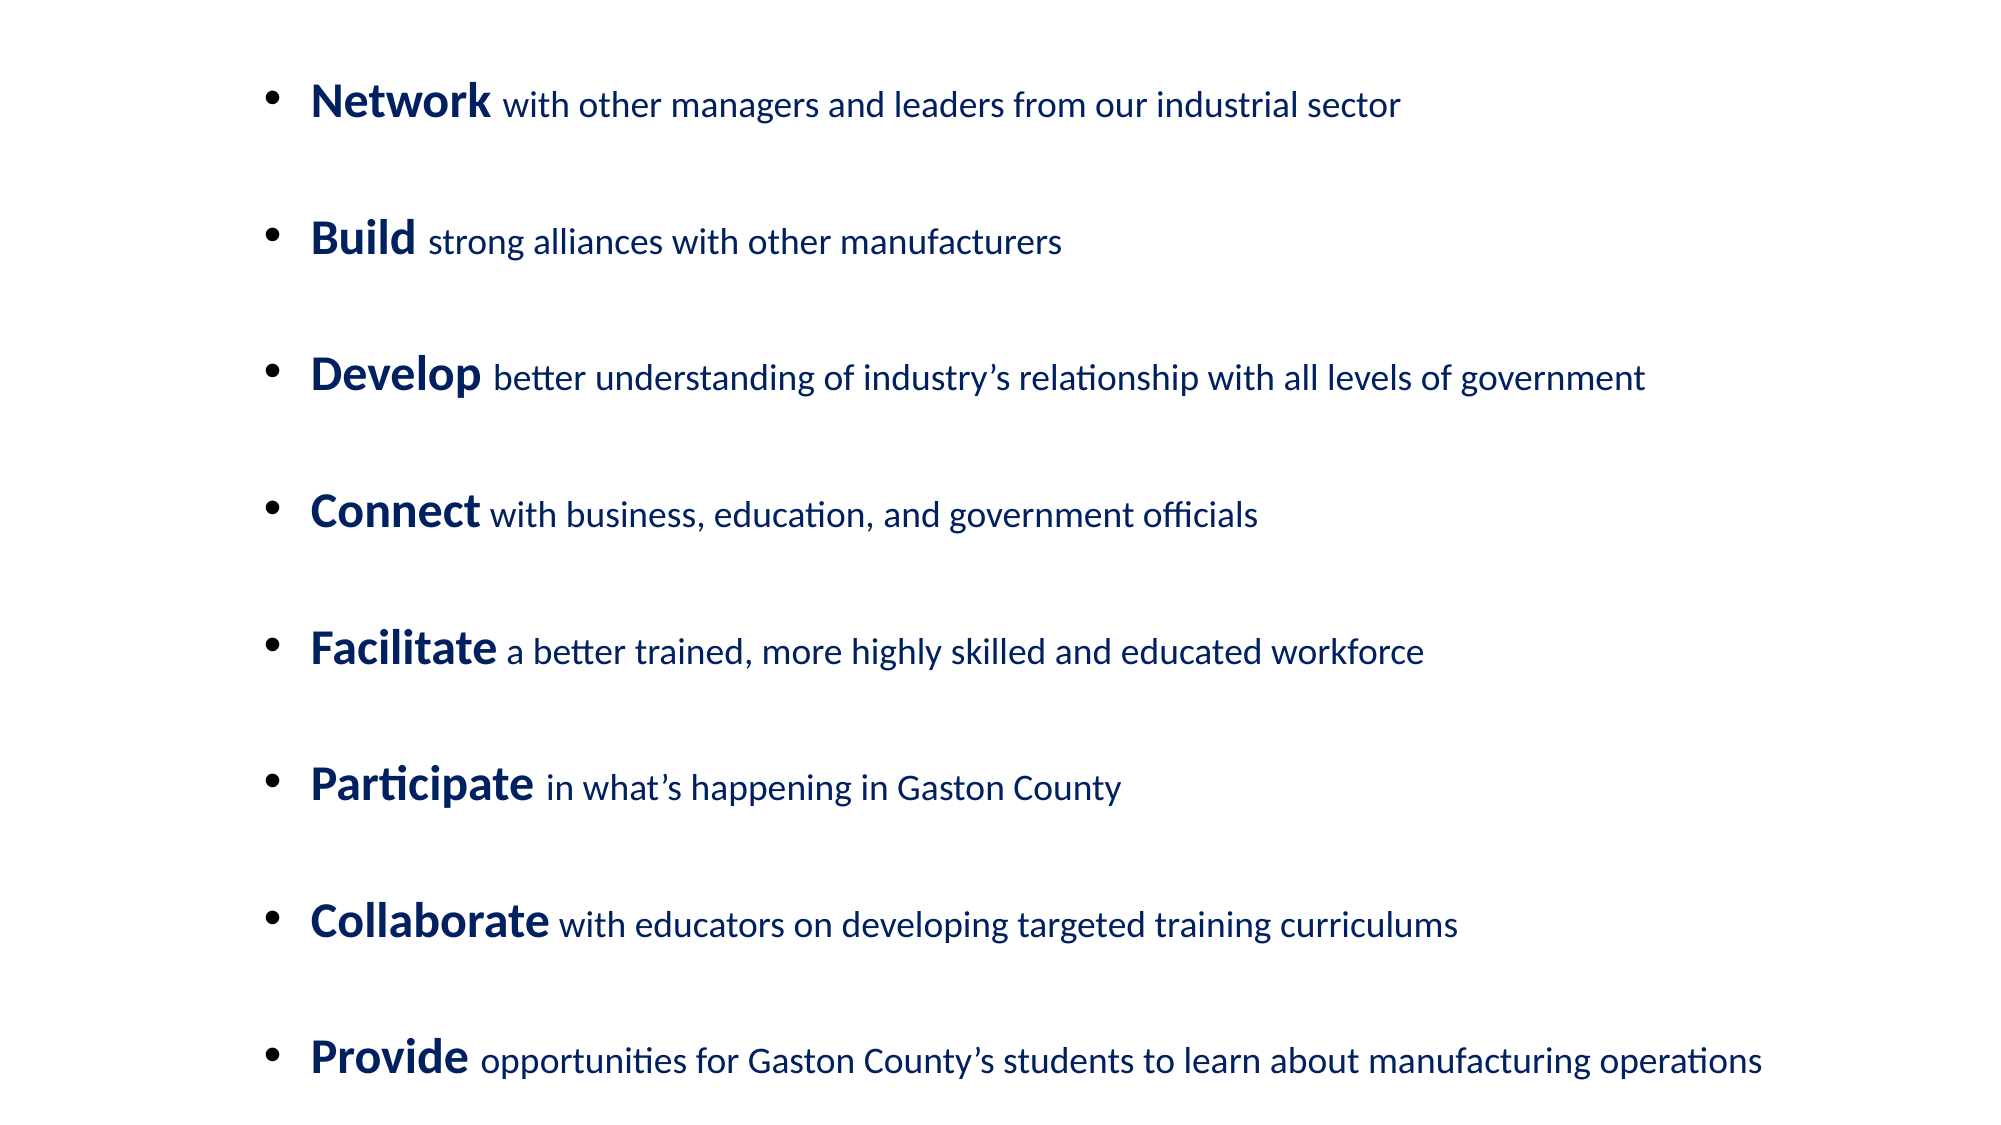

Network with other managers and leaders from our industrial sector
Build strong alliances with other manufacturers
Develop better understanding of industry’s relationship with all levels of government
Connect with business, education, and government officials
Facilitate a better trained, more highly skilled and educated workforce
Participate in what’s happening in Gaston County
Collaborate with educators on developing targeted training curriculums
Provide opportunities for Gaston County’s students to learn about manufacturing operations